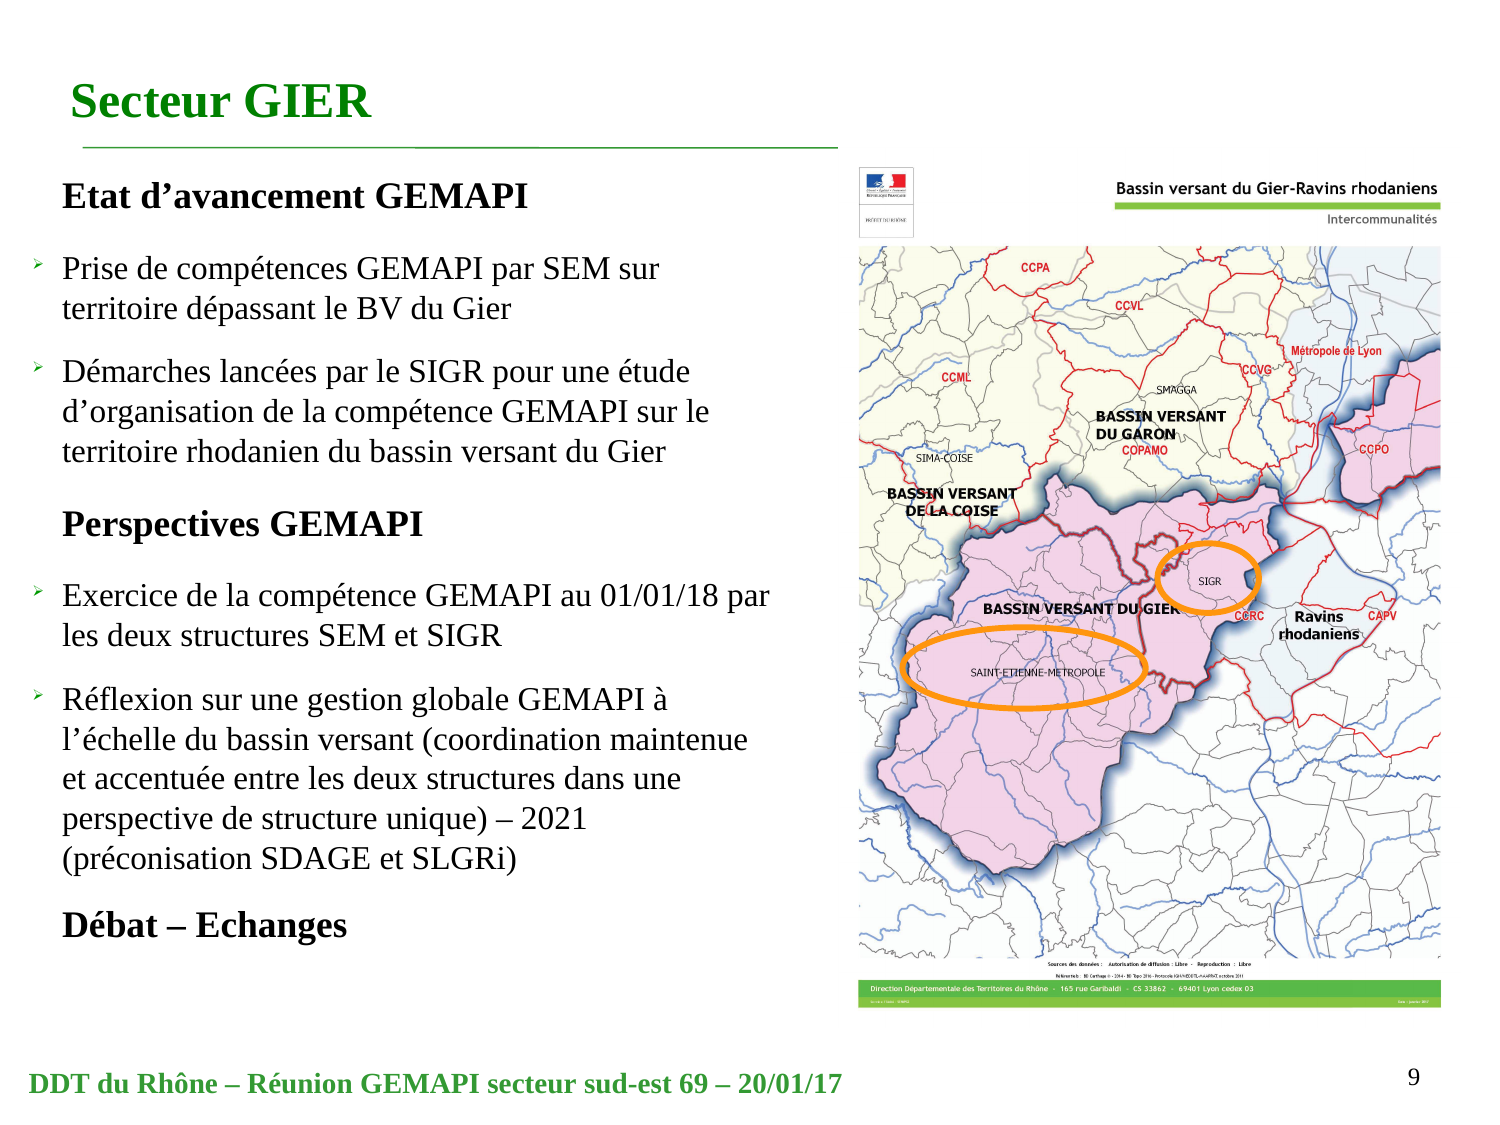

# Secteur GIER
Etat d’avancement GEMAPI
Prise de compétences GEMAPI par SEM sur territoire dépassant le BV du Gier
Démarches lancées par le SIGR pour une étude d’organisation de la compétence GEMAPI sur le territoire rhodanien du bassin versant du Gier
Perspectives GEMAPI
Exercice de la compétence GEMAPI au 01/01/18 par les deux structures SEM et SIGR
Réflexion sur une gestion globale GEMAPI à l’échelle du bassin versant (coordination maintenue et accentuée entre les deux structures dans une perspective de structure unique) – 2021 (préconisation SDAGE et SLGRi)
Débat – Echanges
9